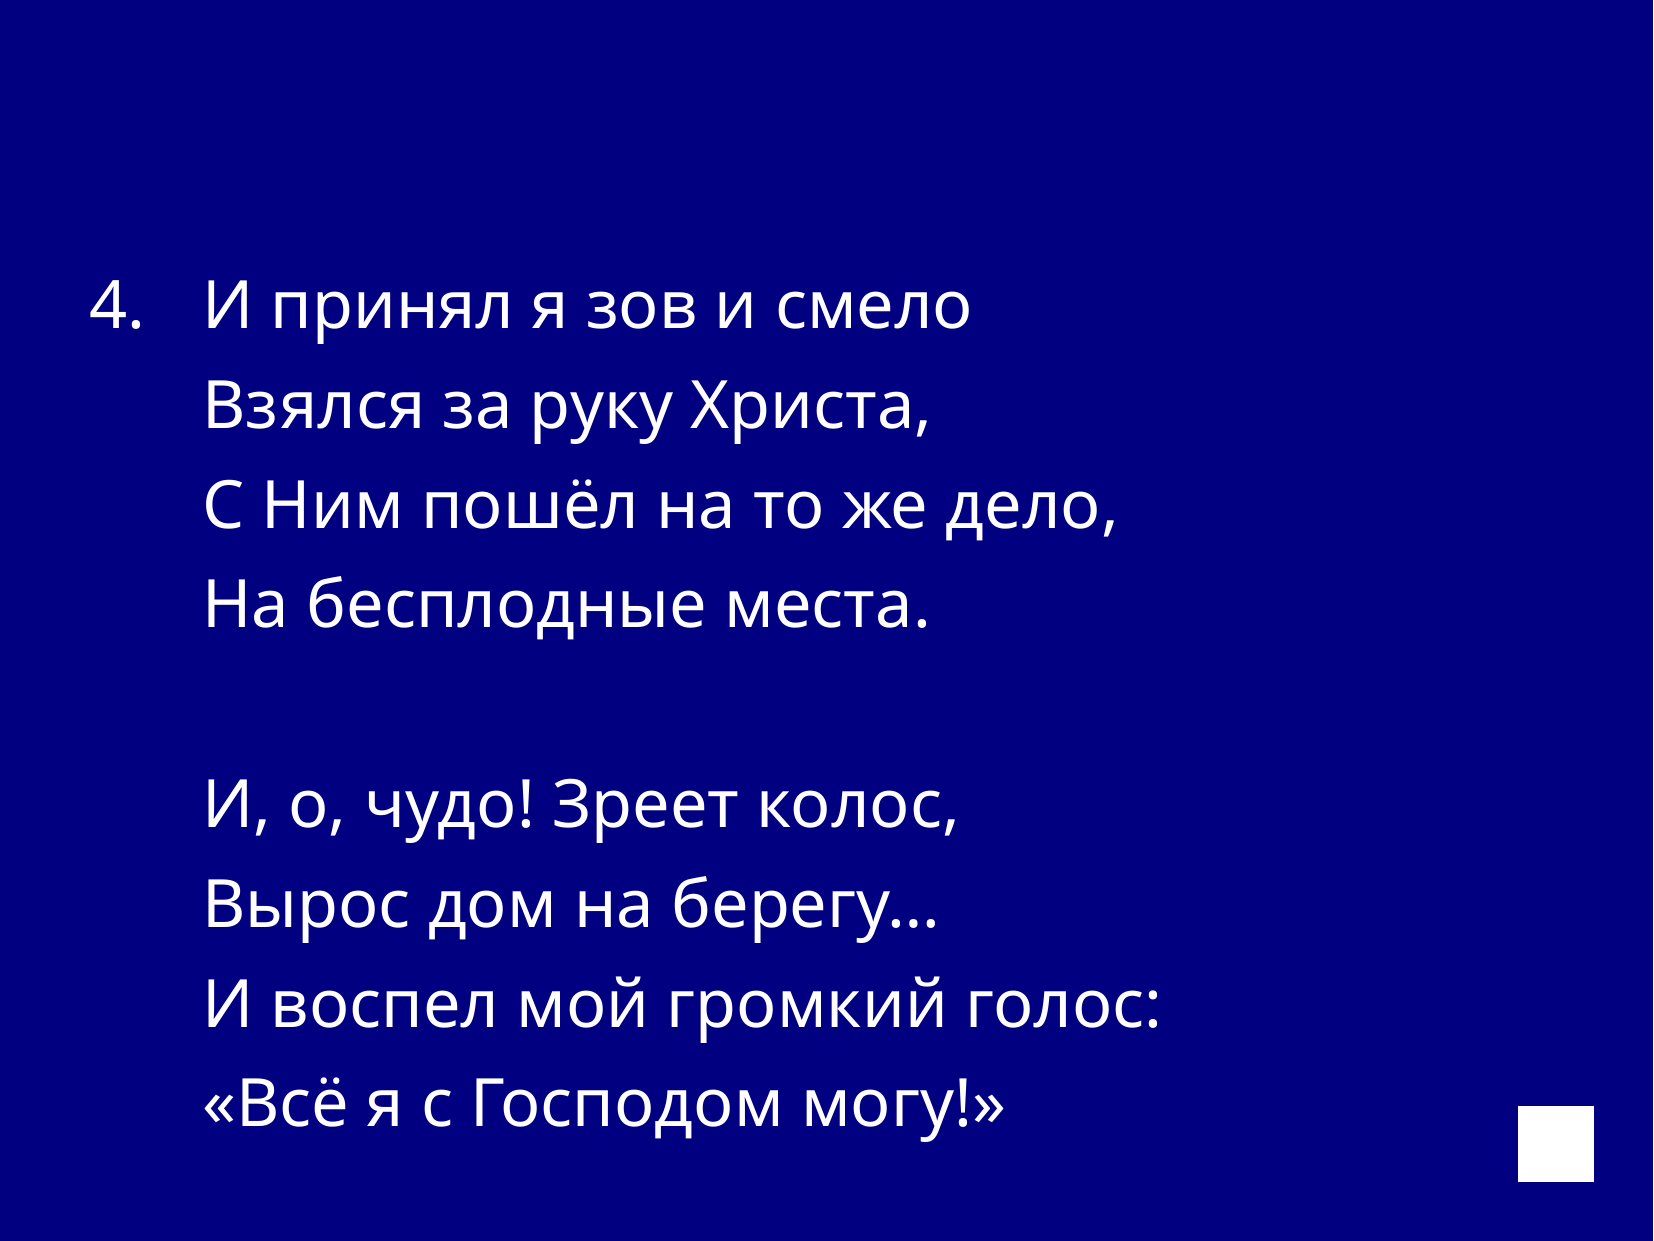

4.	И принял я зов и смело
	Взялся за руку Христа,
	С Ним пошёл на то же дело,
	На бесплодные места.
	И, о, чудо! Зреет колос,
	Вырос дом на берегу…
	И воспел мой громкий голос:
	«Всё я с Господом могу!»